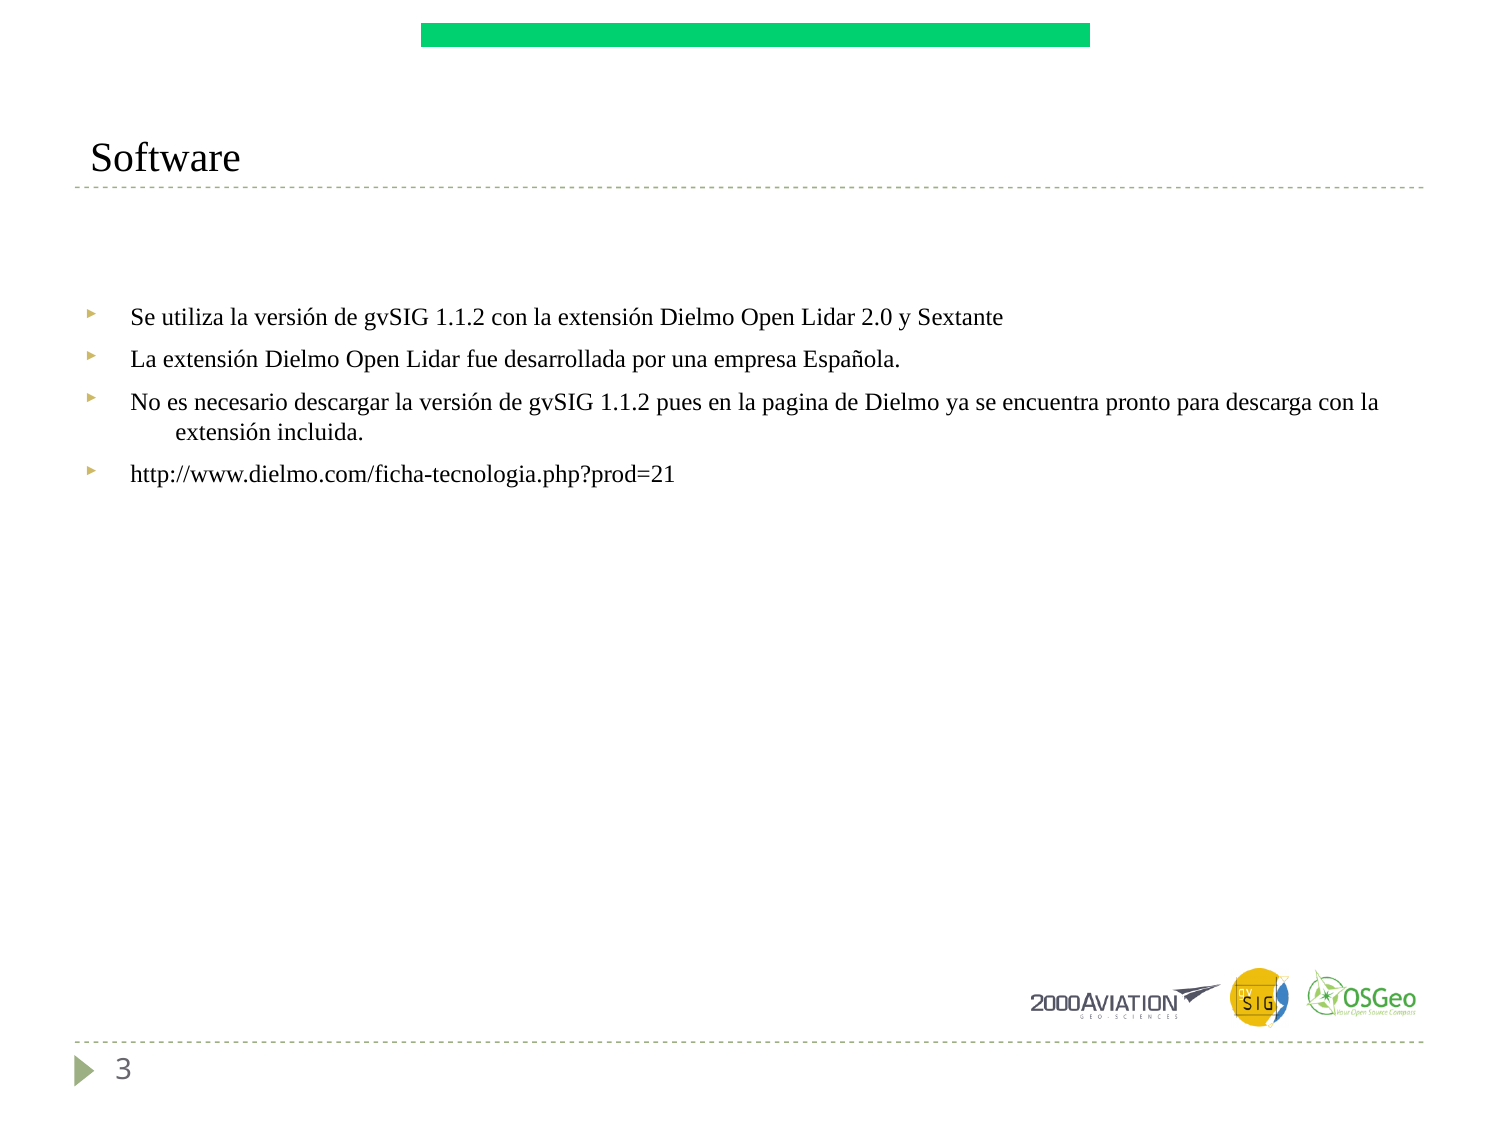

# Software
Se utiliza la versión de gvSIG 1.1.2 con la extensión Dielmo Open Lidar 2.0 y Sextante
La extensión Dielmo Open Lidar fue desarrollada por una empresa Española.
No es necesario descargar la versión de gvSIG 1.1.2 pues en la pagina de Dielmo ya se encuentra pronto para descarga con la extensión incluida.
http://www.dielmo.com/ficha-tecnologia.php?prod=21